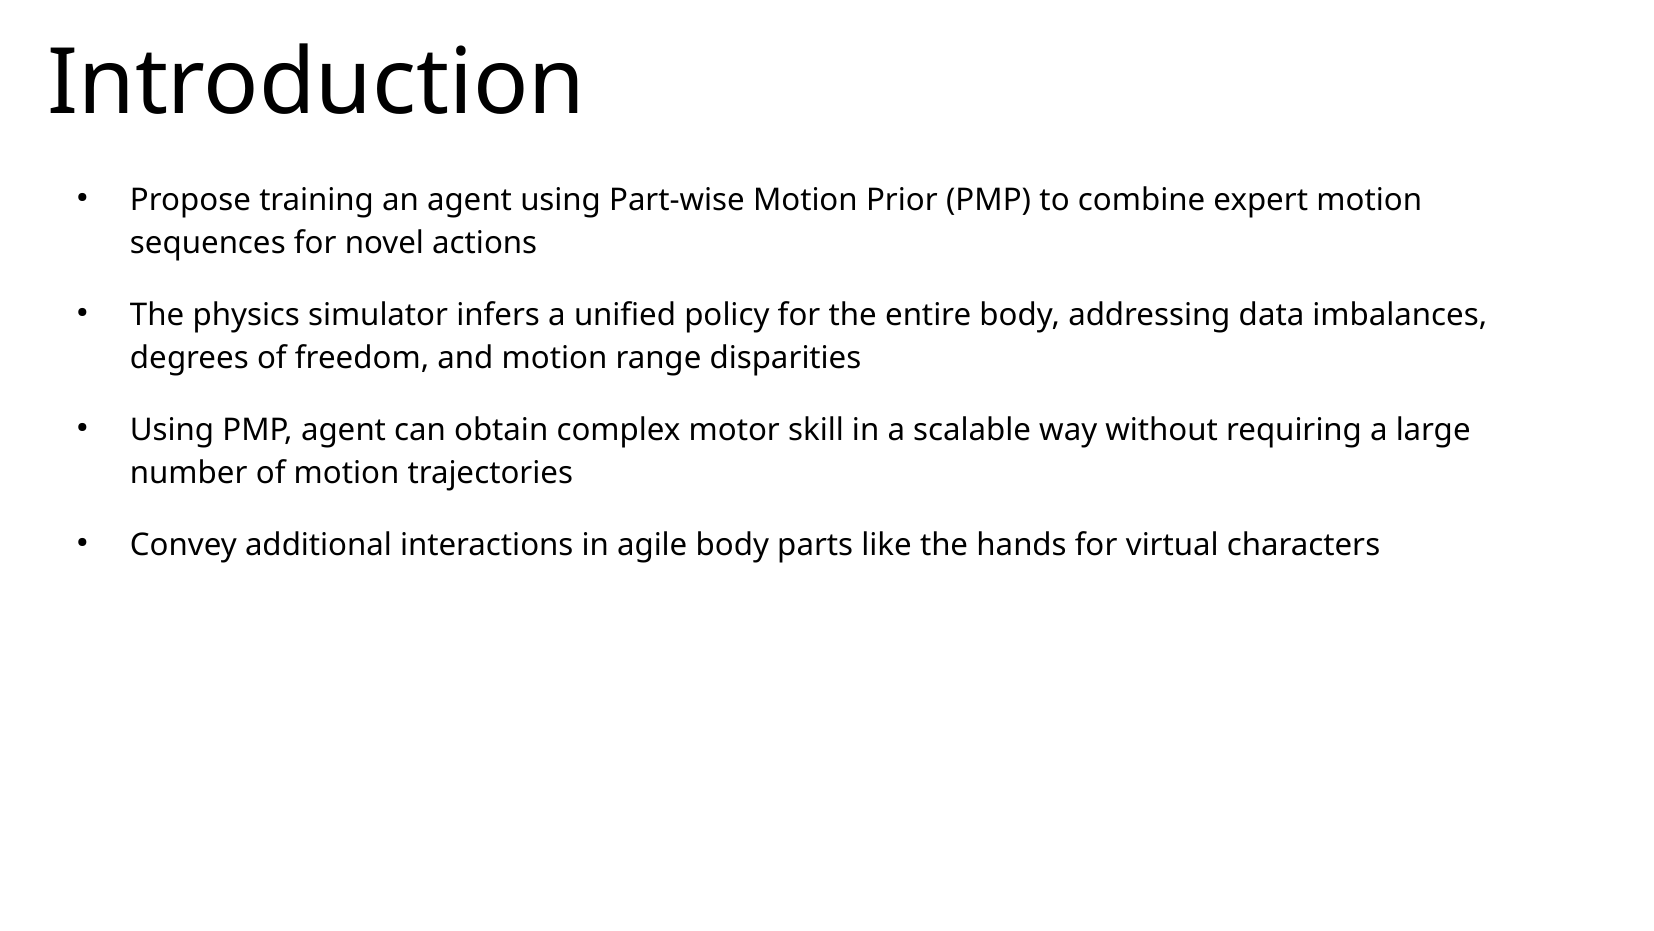

# Introduction
Propose training an agent using Part-wise Motion Prior (PMP) to combine expert motion sequences for novel actions
The physics simulator infers a unified policy for the entire body, addressing data imbalances, degrees of freedom, and motion range disparities
Using PMP, agent can obtain complex motor skill in a scalable way without requiring a large number of motion trajectories
Convey additional interactions in agile body parts like the hands for virtual characters